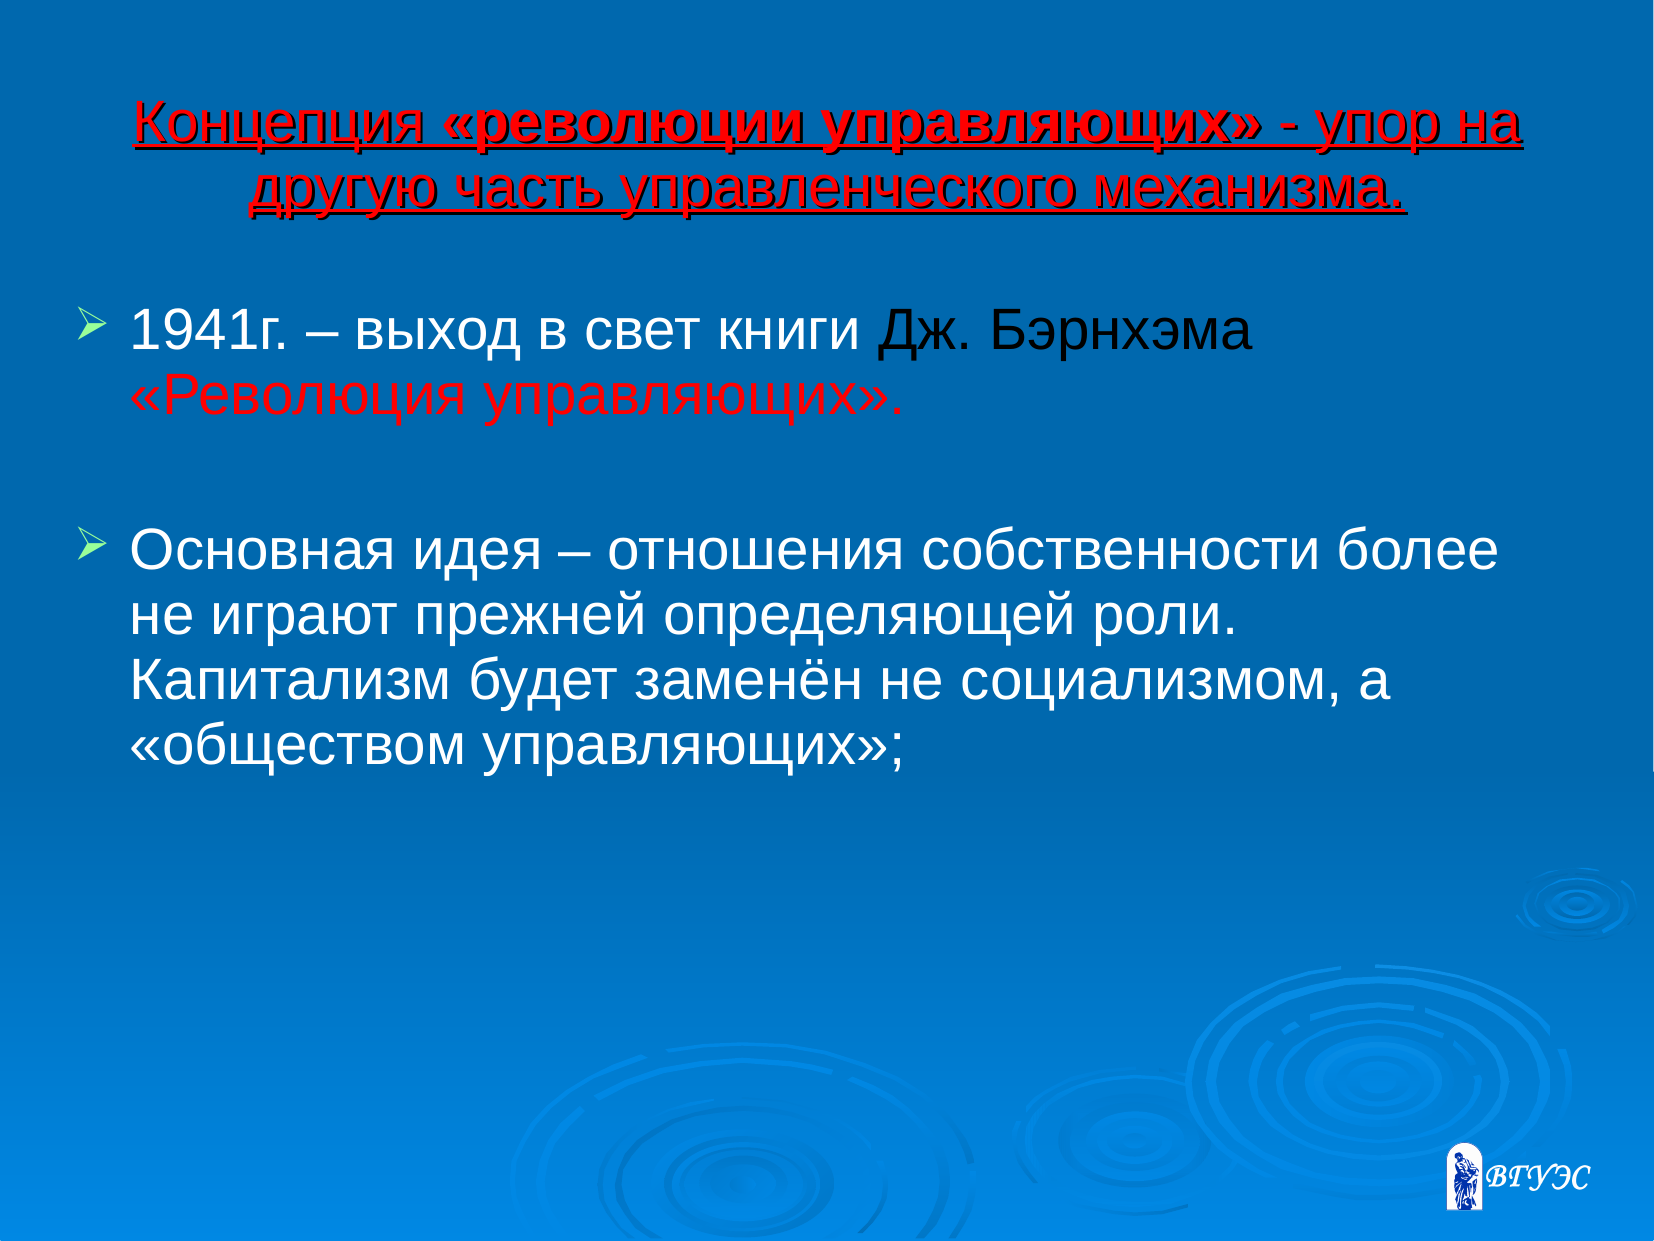

# Концепция «революции управляющих» - упор на другую часть управленческого механизма.
1941г. – выход в свет книги Дж. Бэрнхэма «Революция управляющих».
Основная идея – отношения собственности более не играют прежней определяющей роли. Капитализм будет заменён не социализмом, а «обществом управляющих»;